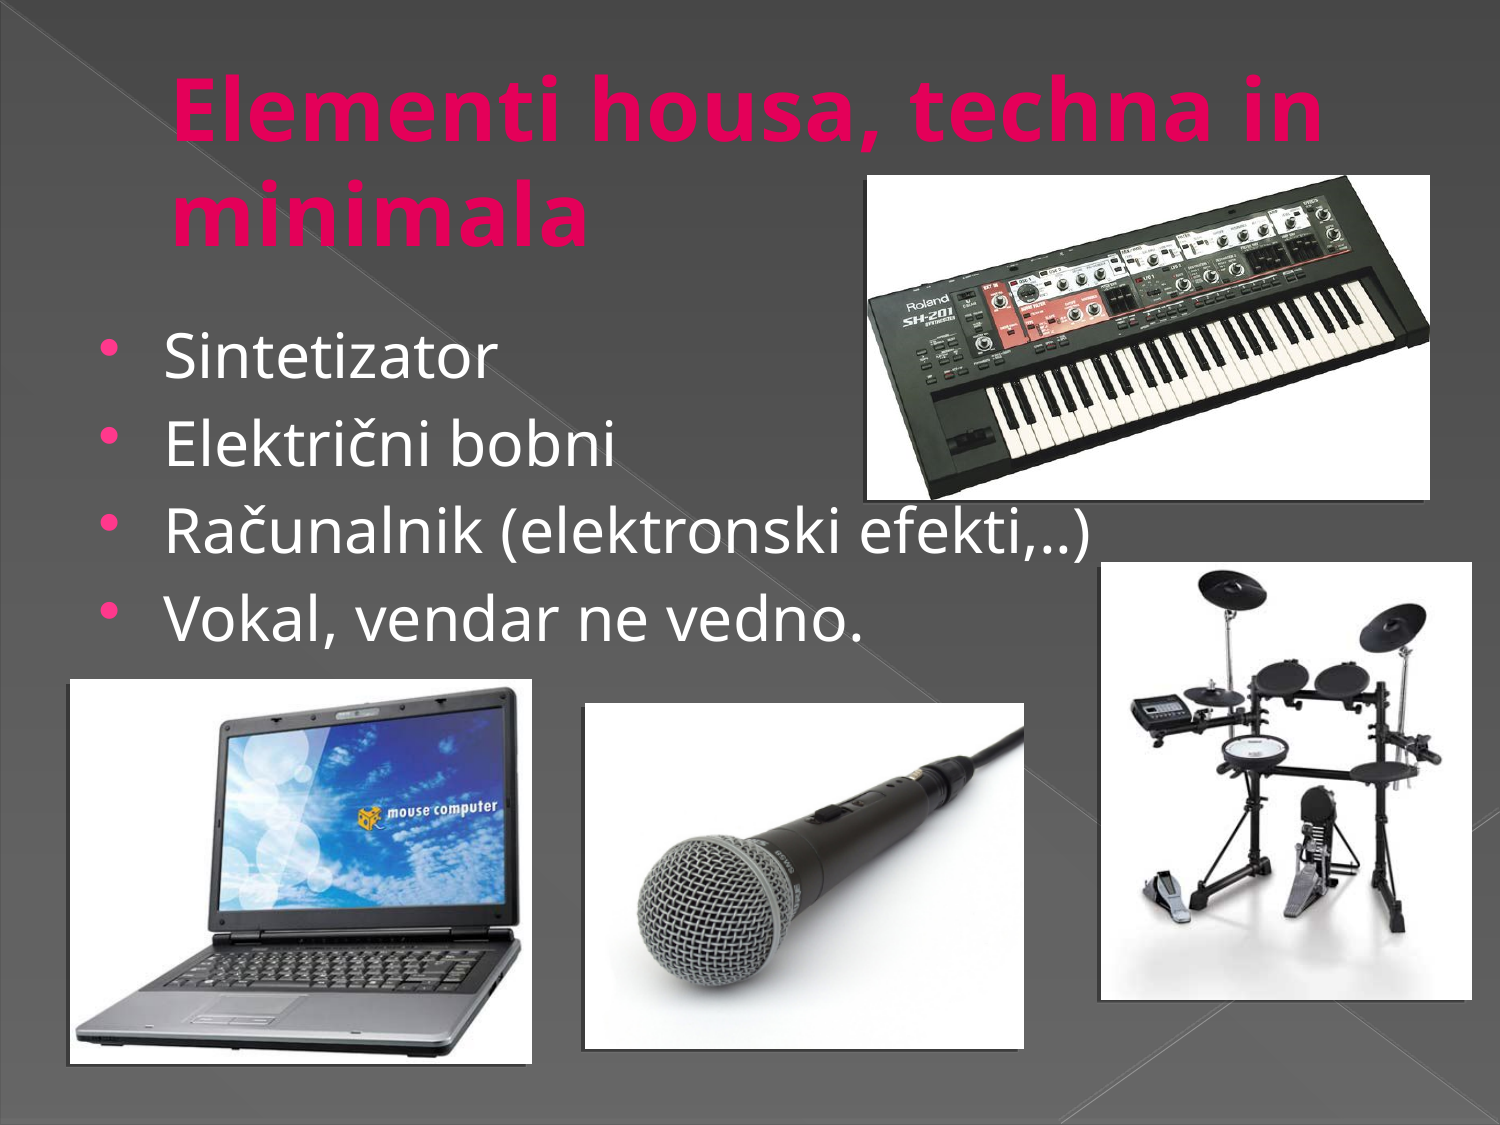

# Elementi housa, techna in minimala
Sintetizator
Električni bobni
Računalnik (elektronski efekti,..)
Vokal, vendar ne vedno.